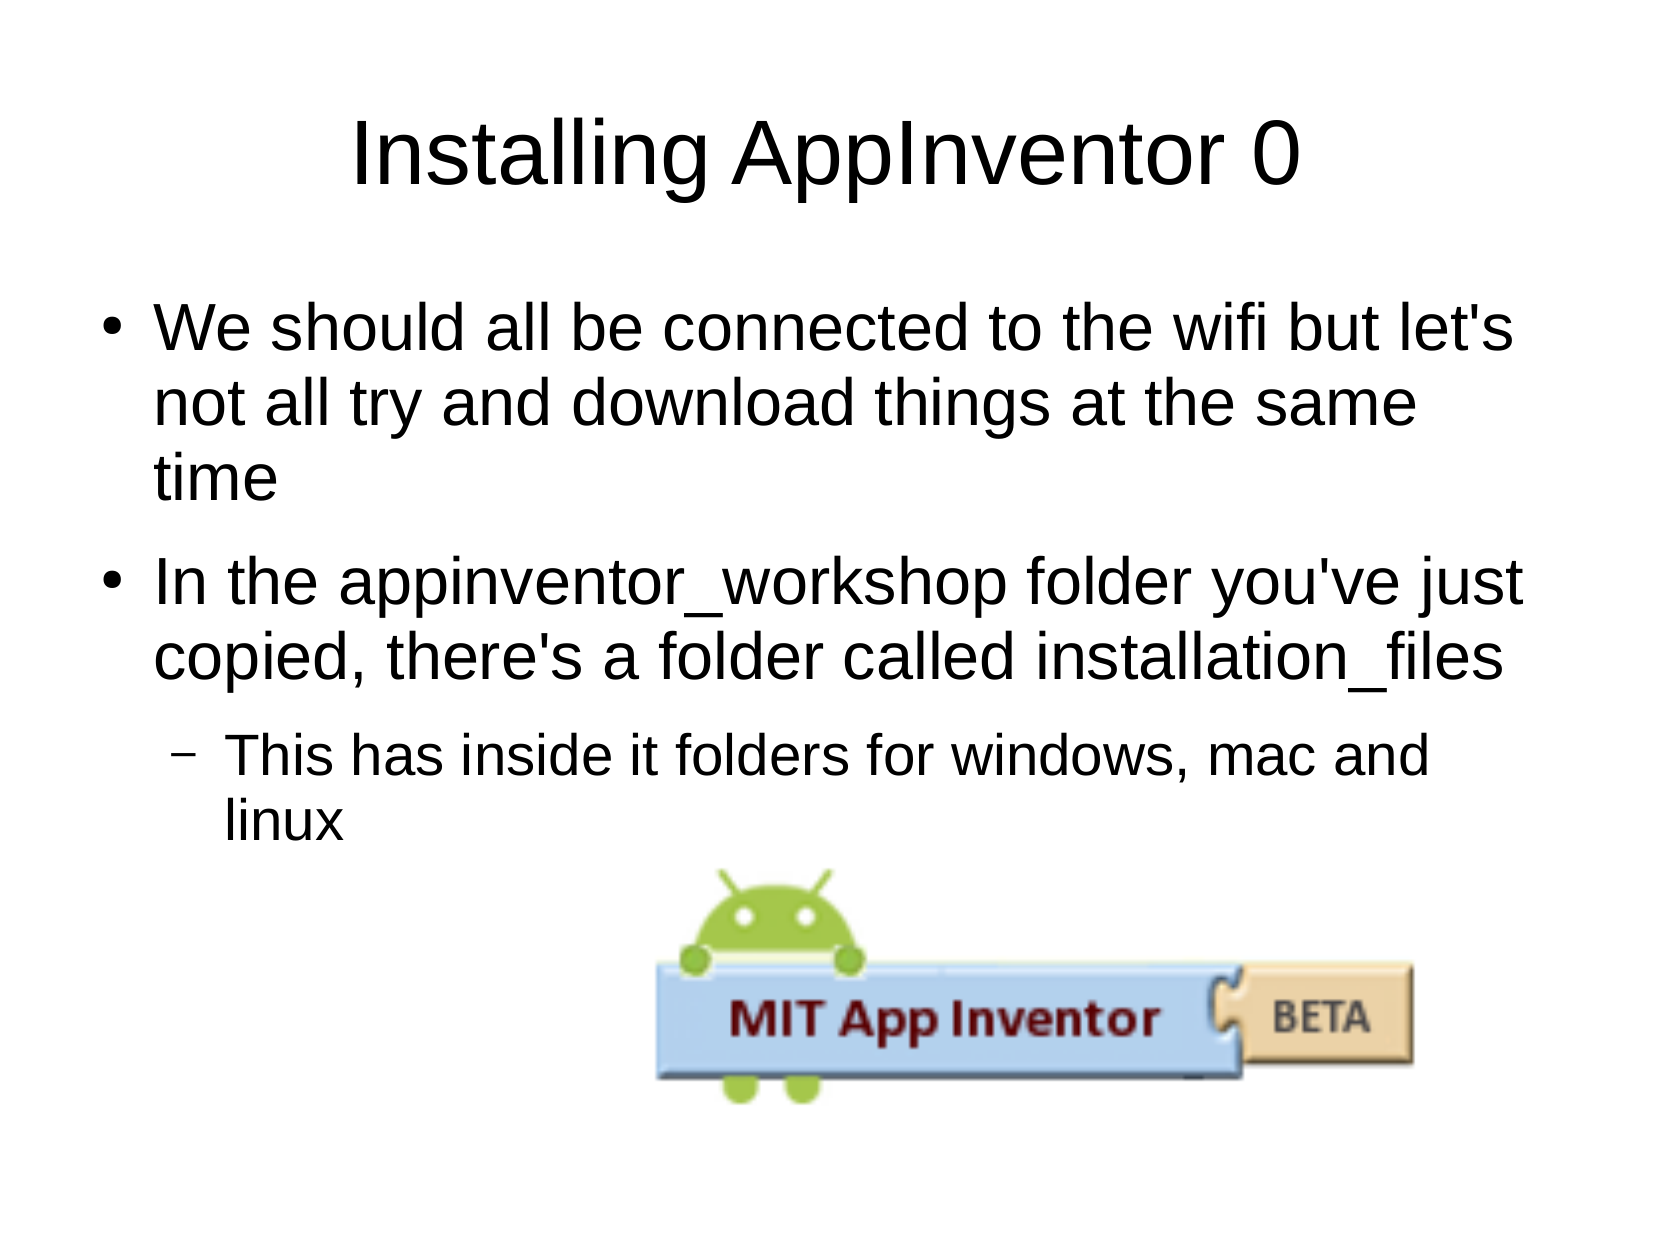

# Installing AppInventor 0
We should all be connected to the wifi but let's not all try and download things at the same time
In the appinventor_workshop folder you've just copied, there's a folder called installation_files
This has inside it folders for windows, mac and linux